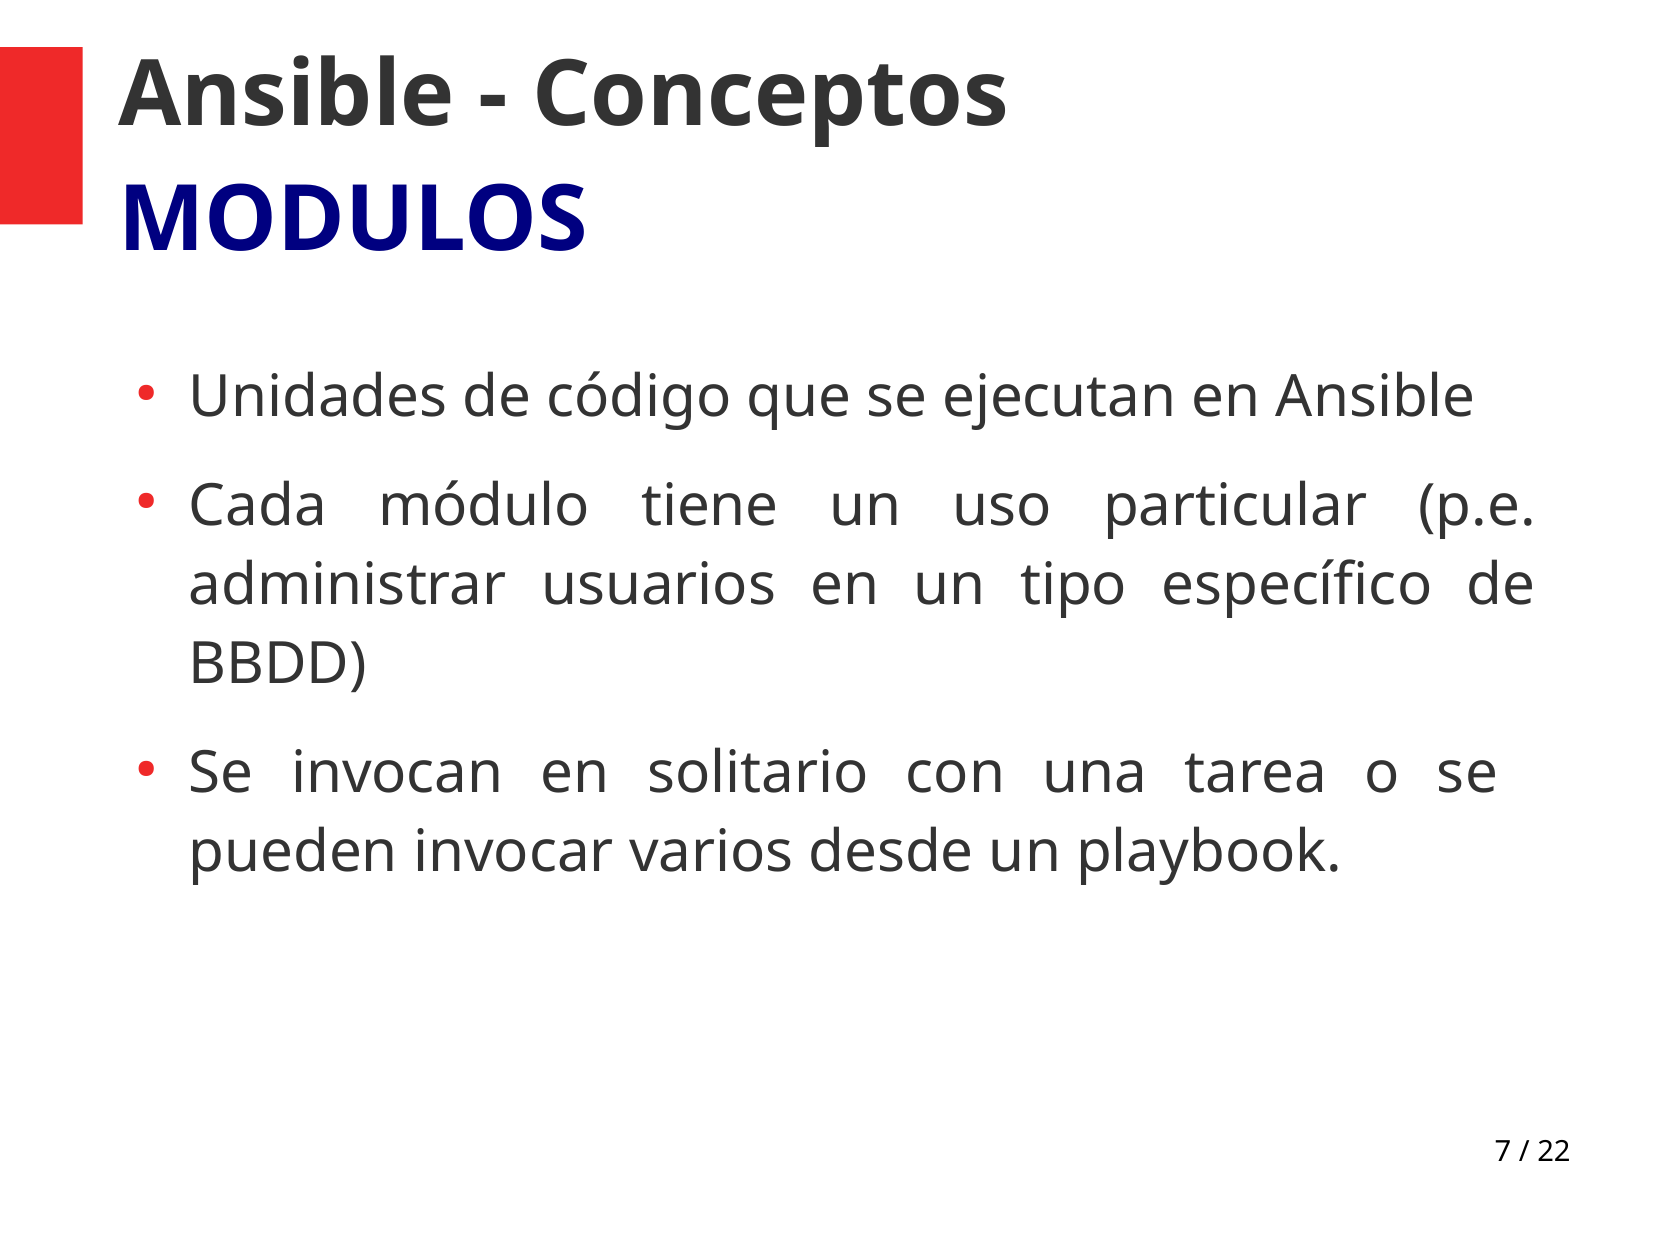

# Ansible - Conceptos MODULOS
Unidades de código que se ejecutan en Ansible
Cada módulo tiene un uso particular (p.e. administrar usuarios en un tipo específico de BBDD)
Se invocan en solitario con una tarea o se pueden invocar varios desde un playbook.
7